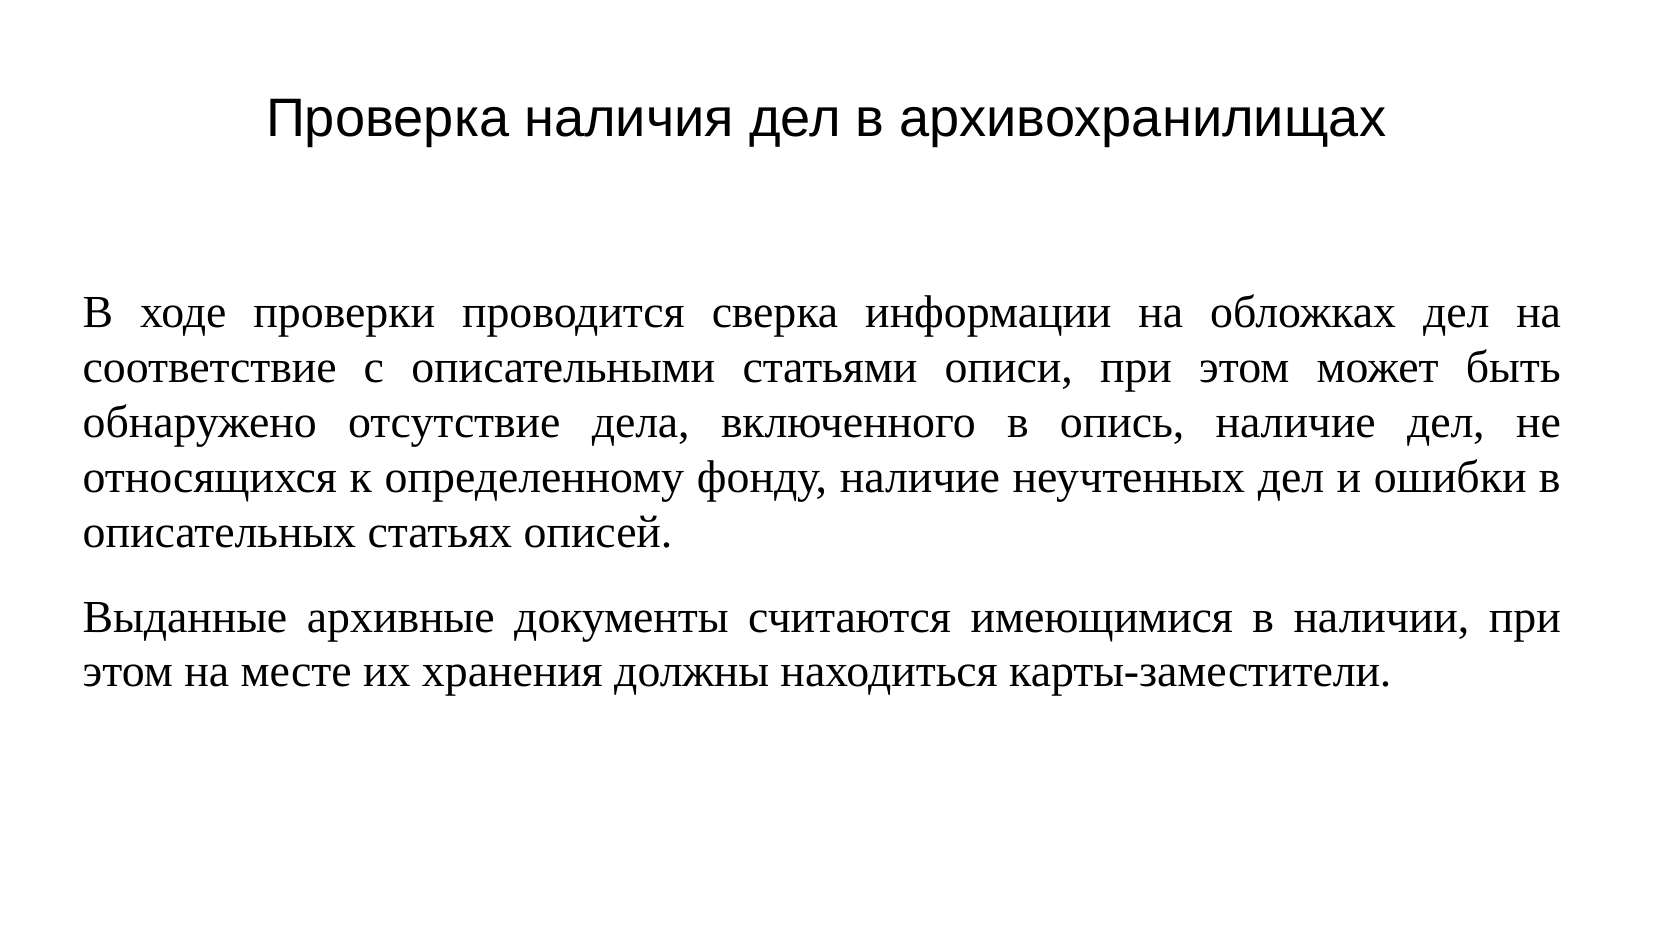

# Проверка наличия дел в архивохранилищах
В ходе проверки проводится сверка информации на обложках дел на соответствие с описательными статьями описи, при этом может быть обнаружено отсутствие дела, включенного в опись, наличие дел, не относящихся к определенному фонду, наличие неучтенных дел и ошибки в описательных статьях описей.
Выданные архивные документы считаются имеющимися в наличии, при этом на месте их хранения должны находиться карты-заместители.